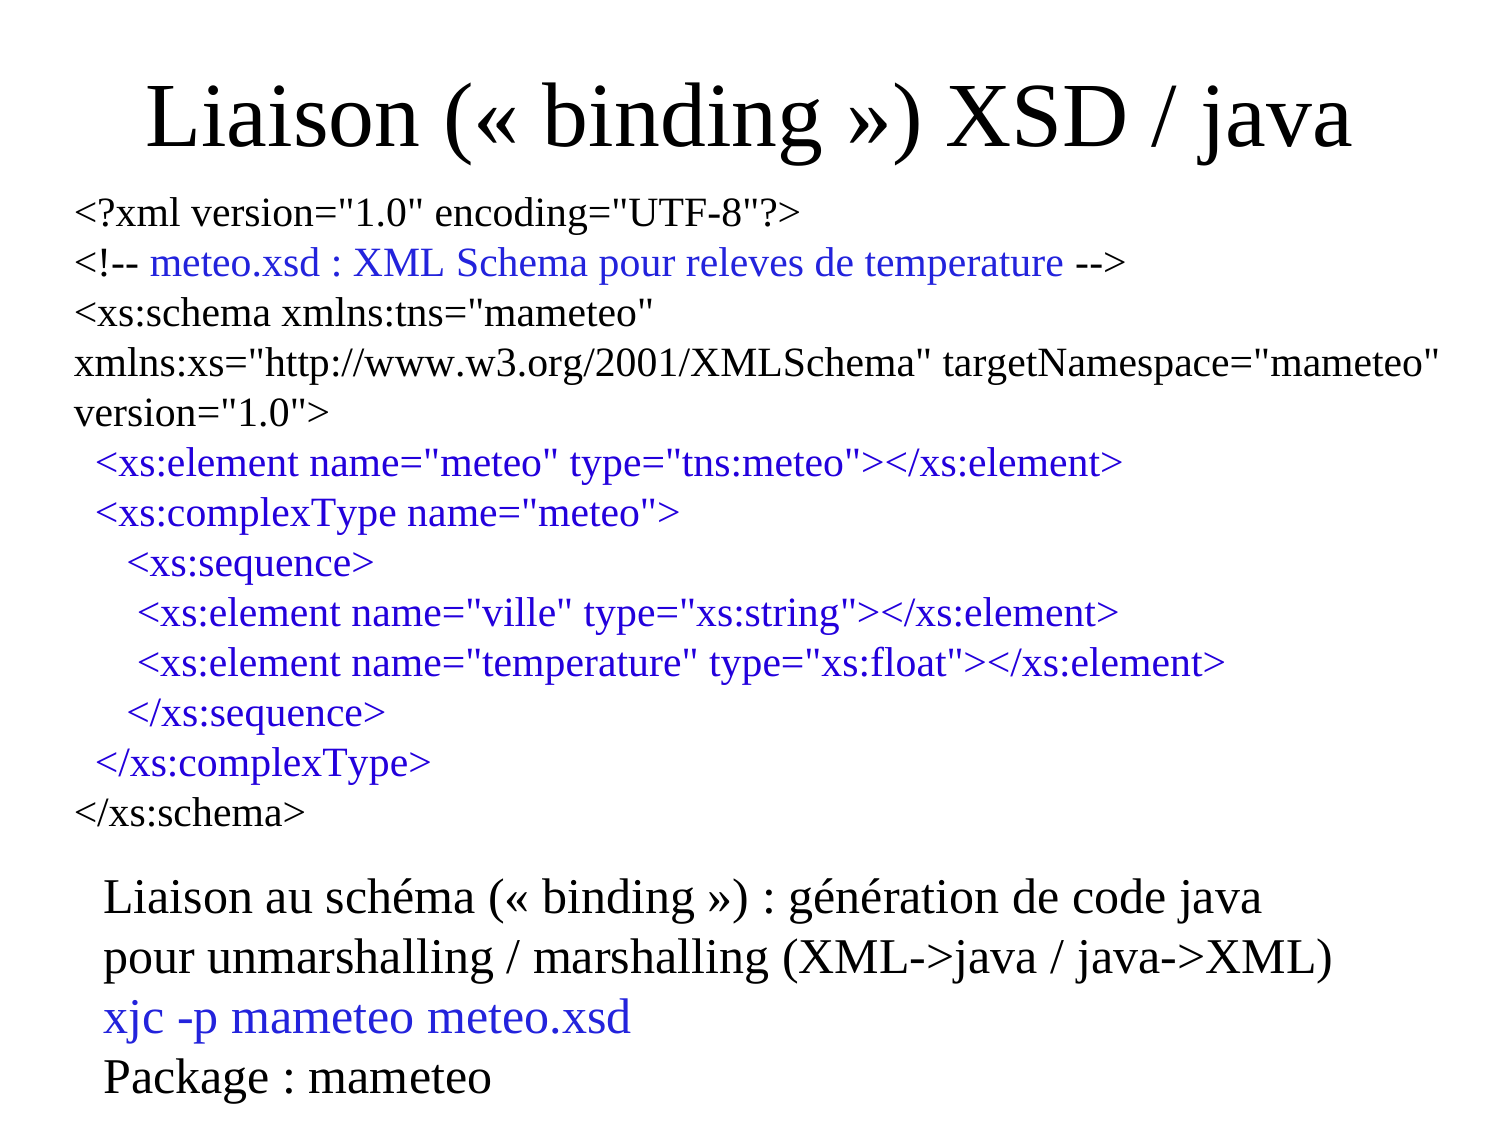

# Liaison (« binding ») XSD / java
<?xml version="1.0" encoding="UTF-8"?>
<!-- meteo.xsd : XML Schema pour releves de temperature -->
<xs:schema xmlns:tns="mameteo" xmlns:xs="http://www.w3.org/2001/XMLSchema" targetNamespace="mameteo" version="1.0">
 <xs:element name="meteo" type="tns:meteo"></xs:element>
 <xs:complexType name="meteo">
 <xs:sequence>
 <xs:element name="ville" type="xs:string"></xs:element>
 <xs:element name="temperature" type="xs:float"></xs:element>
 </xs:sequence>
 </xs:complexType>
</xs:schema>
Liaison au schéma (« binding ») : génération de code java
pour unmarshalling / marshalling (XML->java / java->XML)
xjc -p mameteo meteo.xsd
Package : mameteo